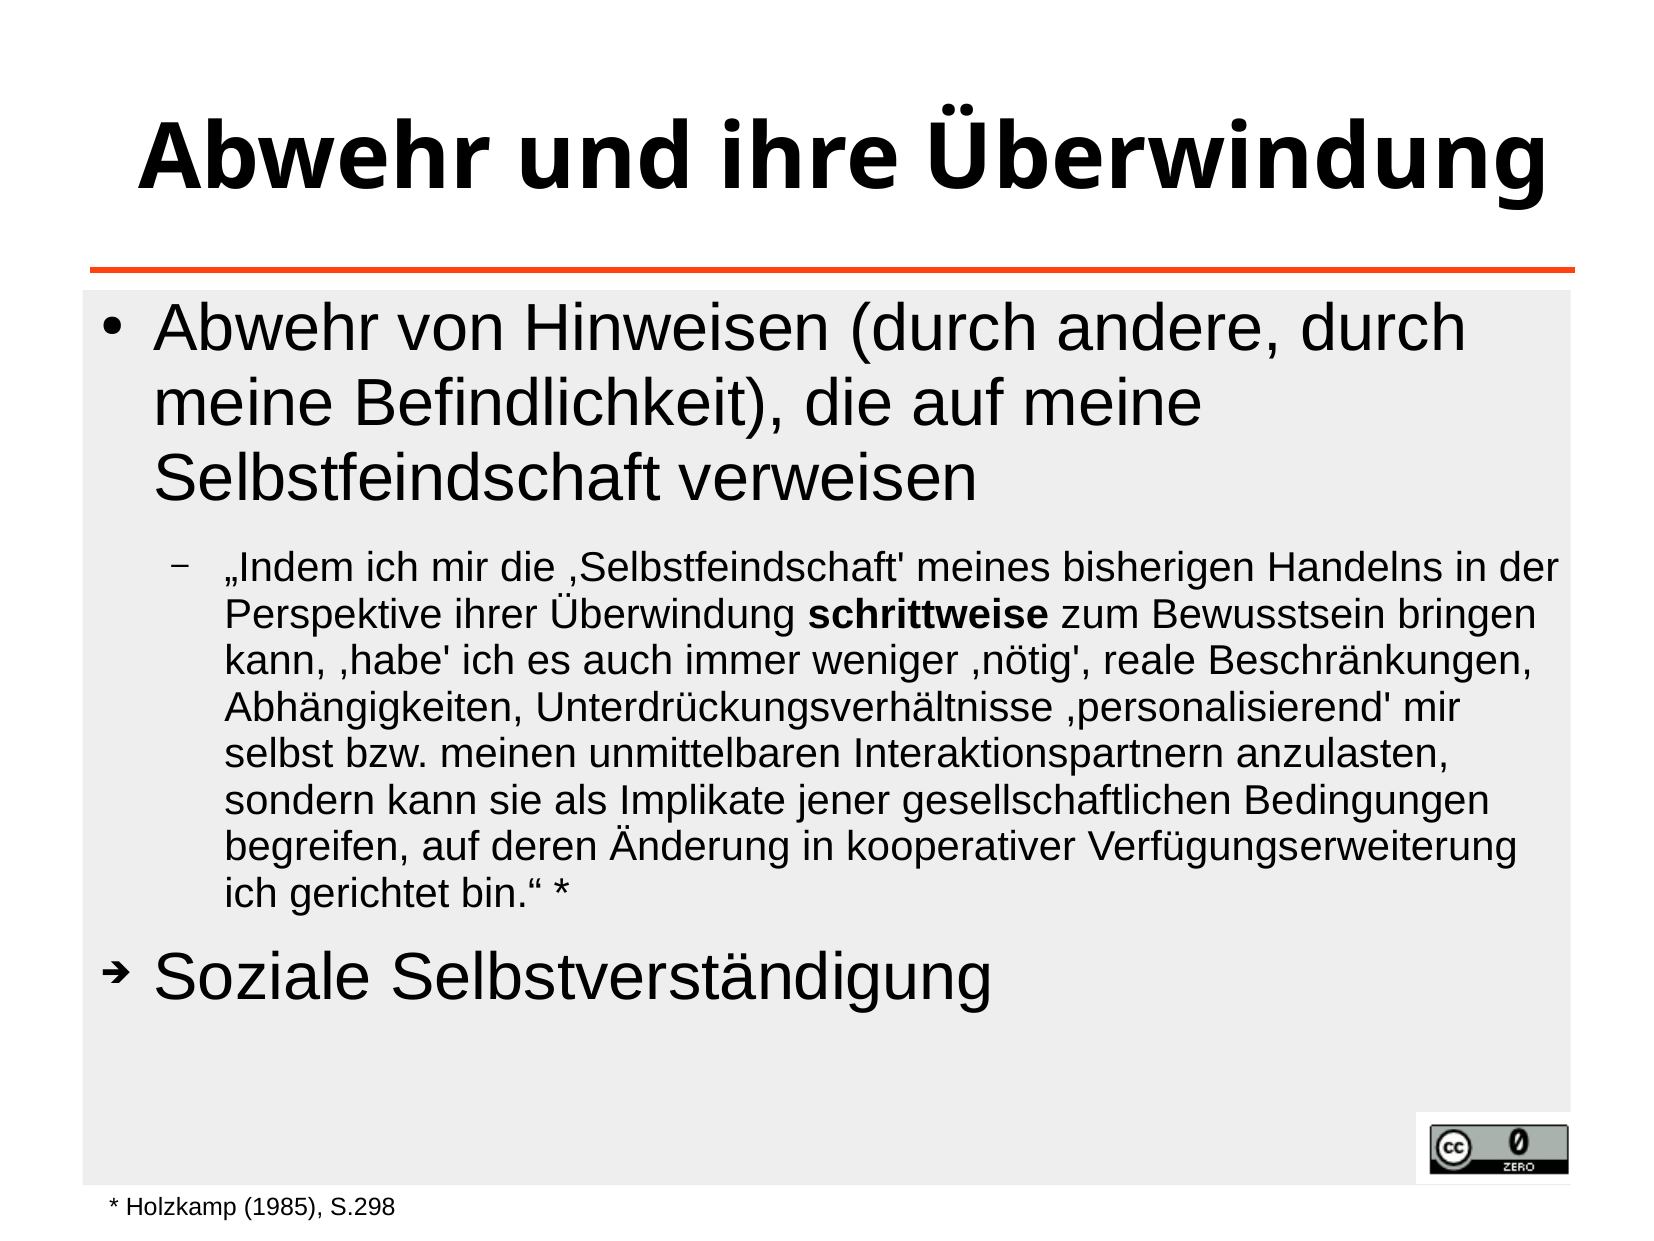

# Abwehr und ihre Überwindung
Abwehr von Hinweisen (durch andere, durch meine Befindlichkeit), die auf meine Selbstfeindschaft verweisen
„Indem ich mir die ,Selbstfeindschaft' meines bisherigen Handelns in der Perspektive ihrer Überwindung schrittweise zum Be­wusstsein bringen kann, ,habe' ich es auch immer weniger ,nötig', reale Beschränkungen, Abhängigkeiten, Unterdrückungsverhältnisse ,personalisierend' mir selbst bzw. meinen unmittelbaren Interaktionspartnern anzulasten, sondern kann sie als Implikate jener gesellschaftlichen Be­dingungen begreifen, auf deren Änderung in kooperativer Verfügungs­erweiterung ich gerichtet bin.“ *
Soziale Selbstverständigung
* Holzkamp (1985), S.298